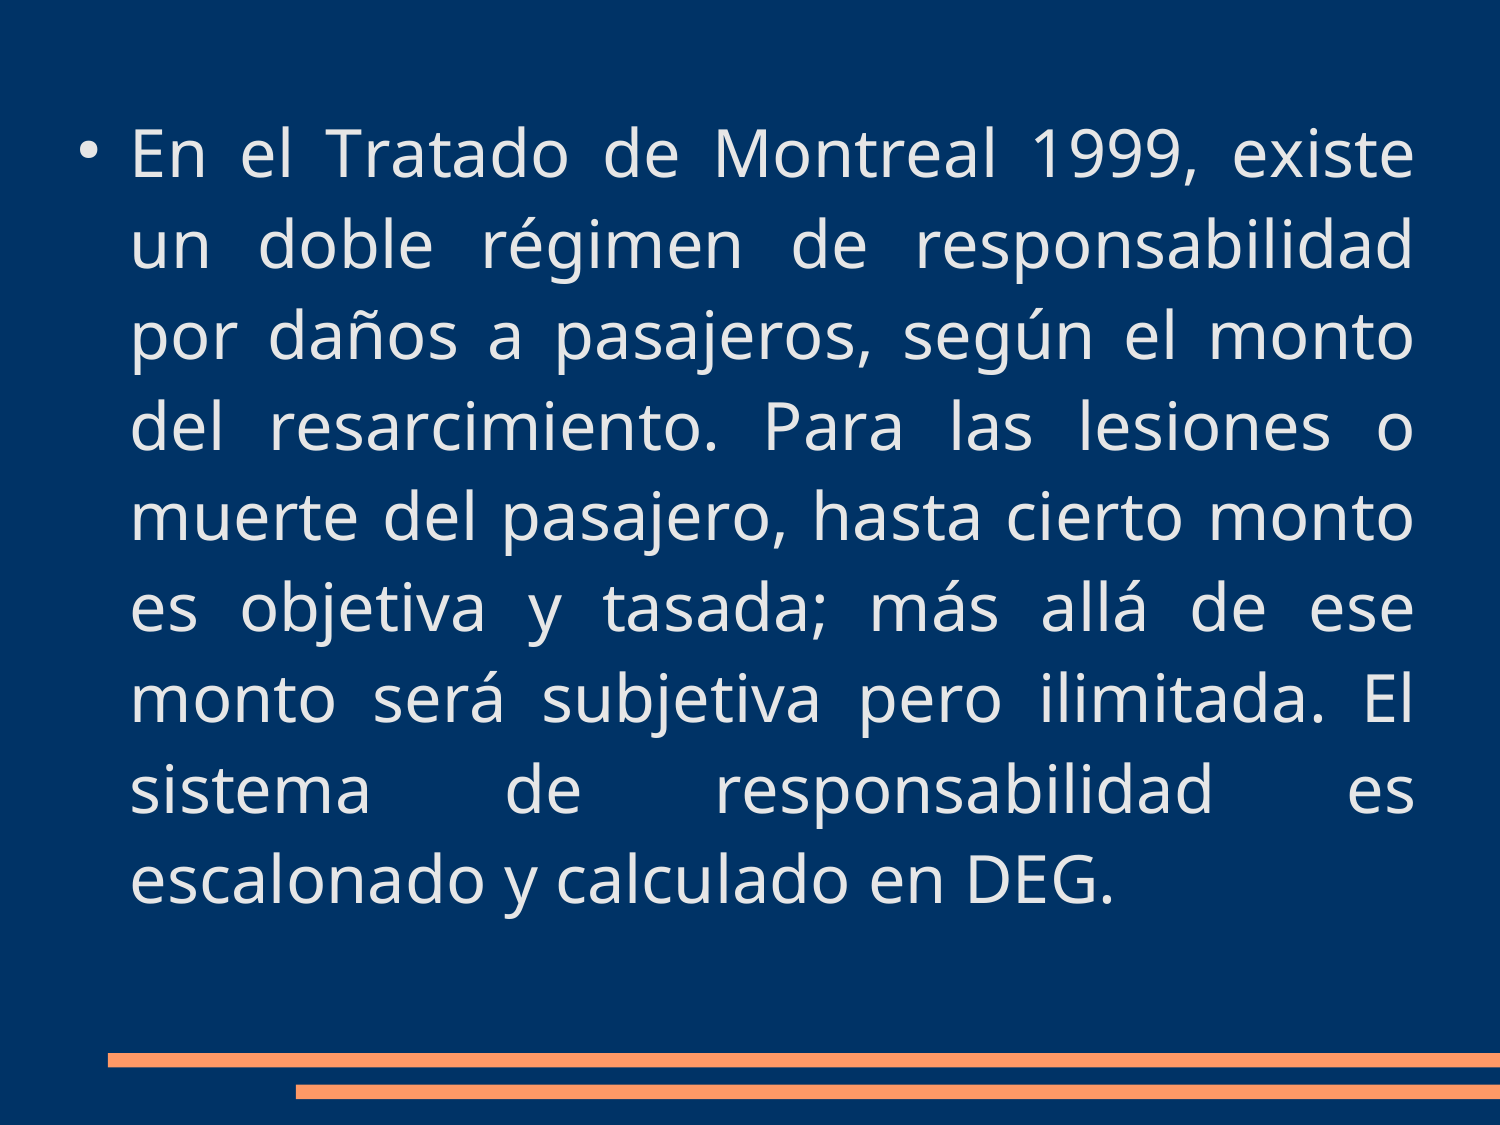

# En el Tratado de Montreal 1999, existe un doble régimen de responsabilidad por daños a pasajeros, según el monto del resarcimiento. Para las lesiones o muerte del pasajero, hasta cierto monto es objetiva y tasada; más allá de ese monto será subjetiva pero ilimitada. El sistema de responsabilidad es escalonado y calculado en DEG.